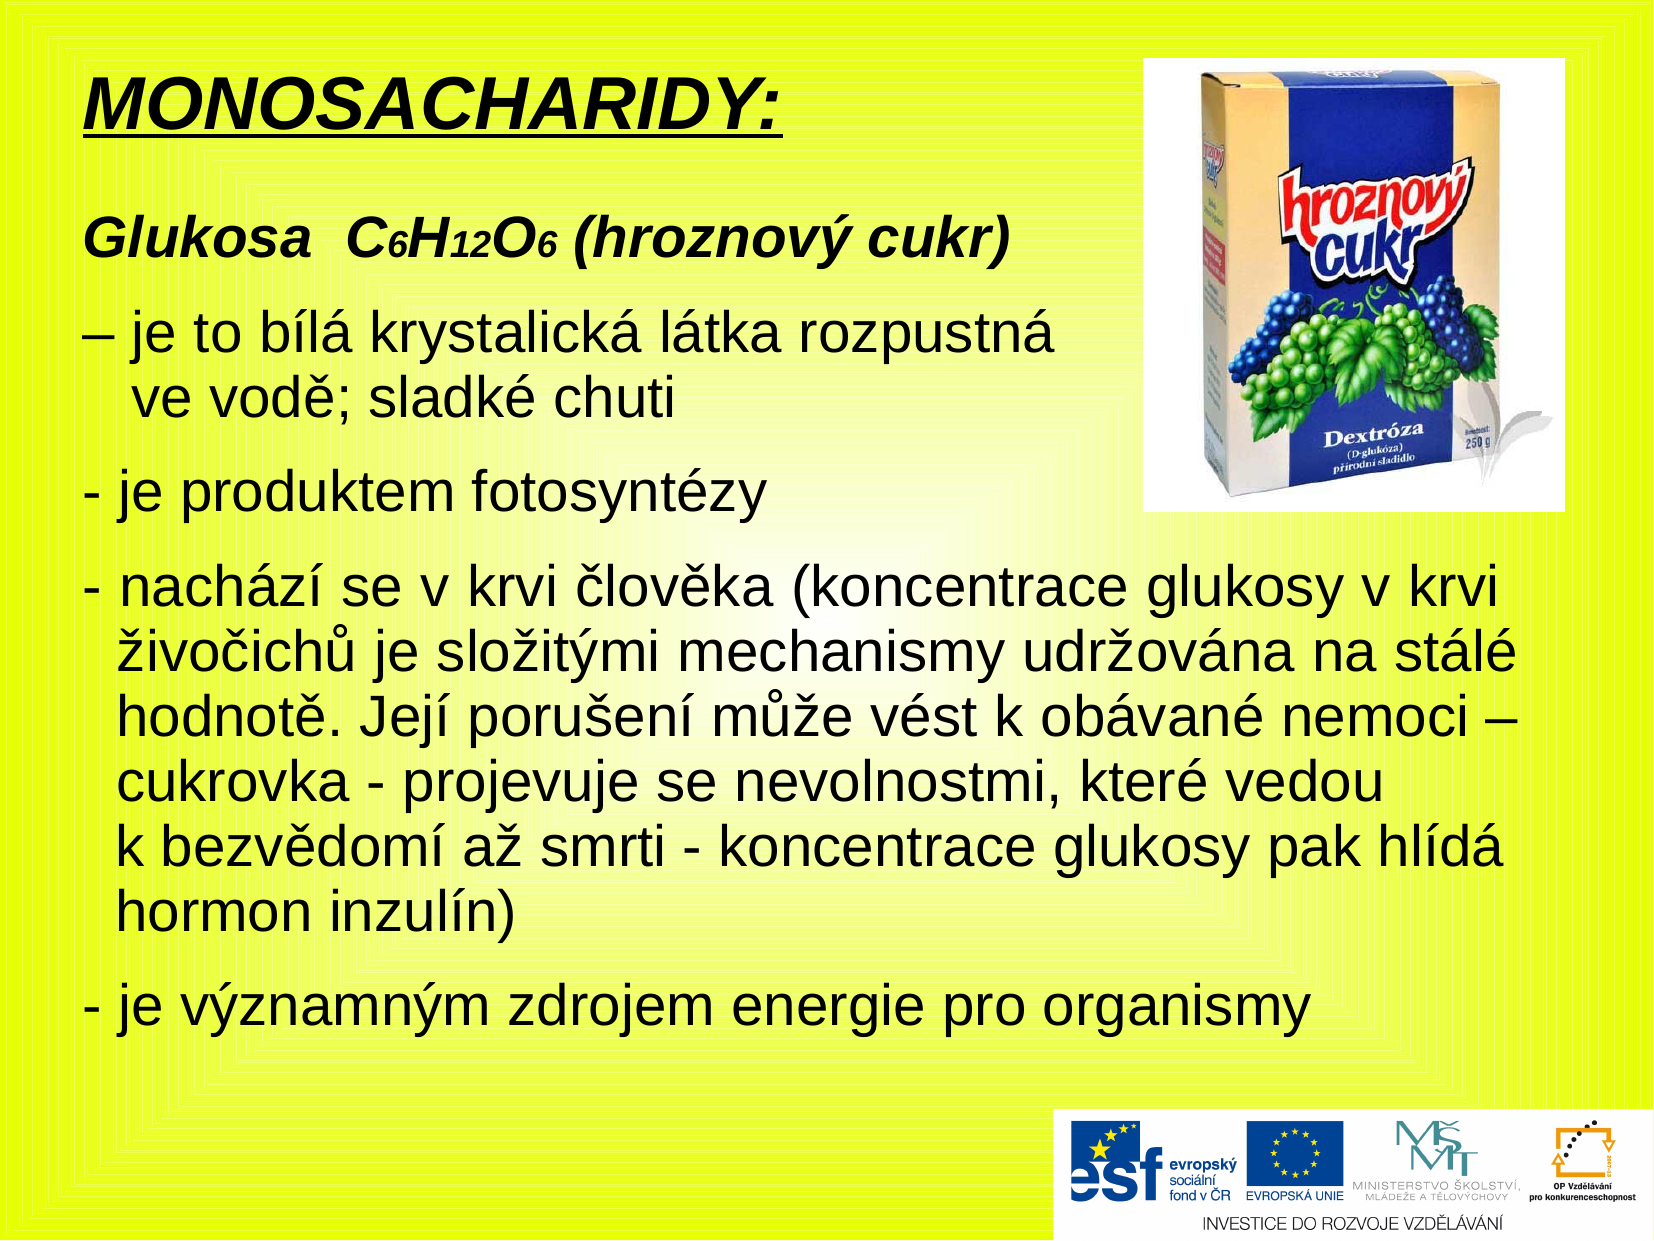

# MONOSACHARIDY:
Glukosa C6H12O6 (hroznový cukr)
– je to bílá krystalická látka rozpustná ve vodě; sladké chuti
- je produktem fotosyntézy
- nachází se v krvi člověka (koncentrace glukosy v krvi živočichů je složitými mechanismy udržována na stálé hodnotě. Její porušení může vést k obávané nemoci – cukrovka - projevuje se nevolnostmi, které vedou k bezvědomí až smrti - koncentrace glukosy pak hlídá hormon inzulín)
- je významným zdrojem energie pro organismy